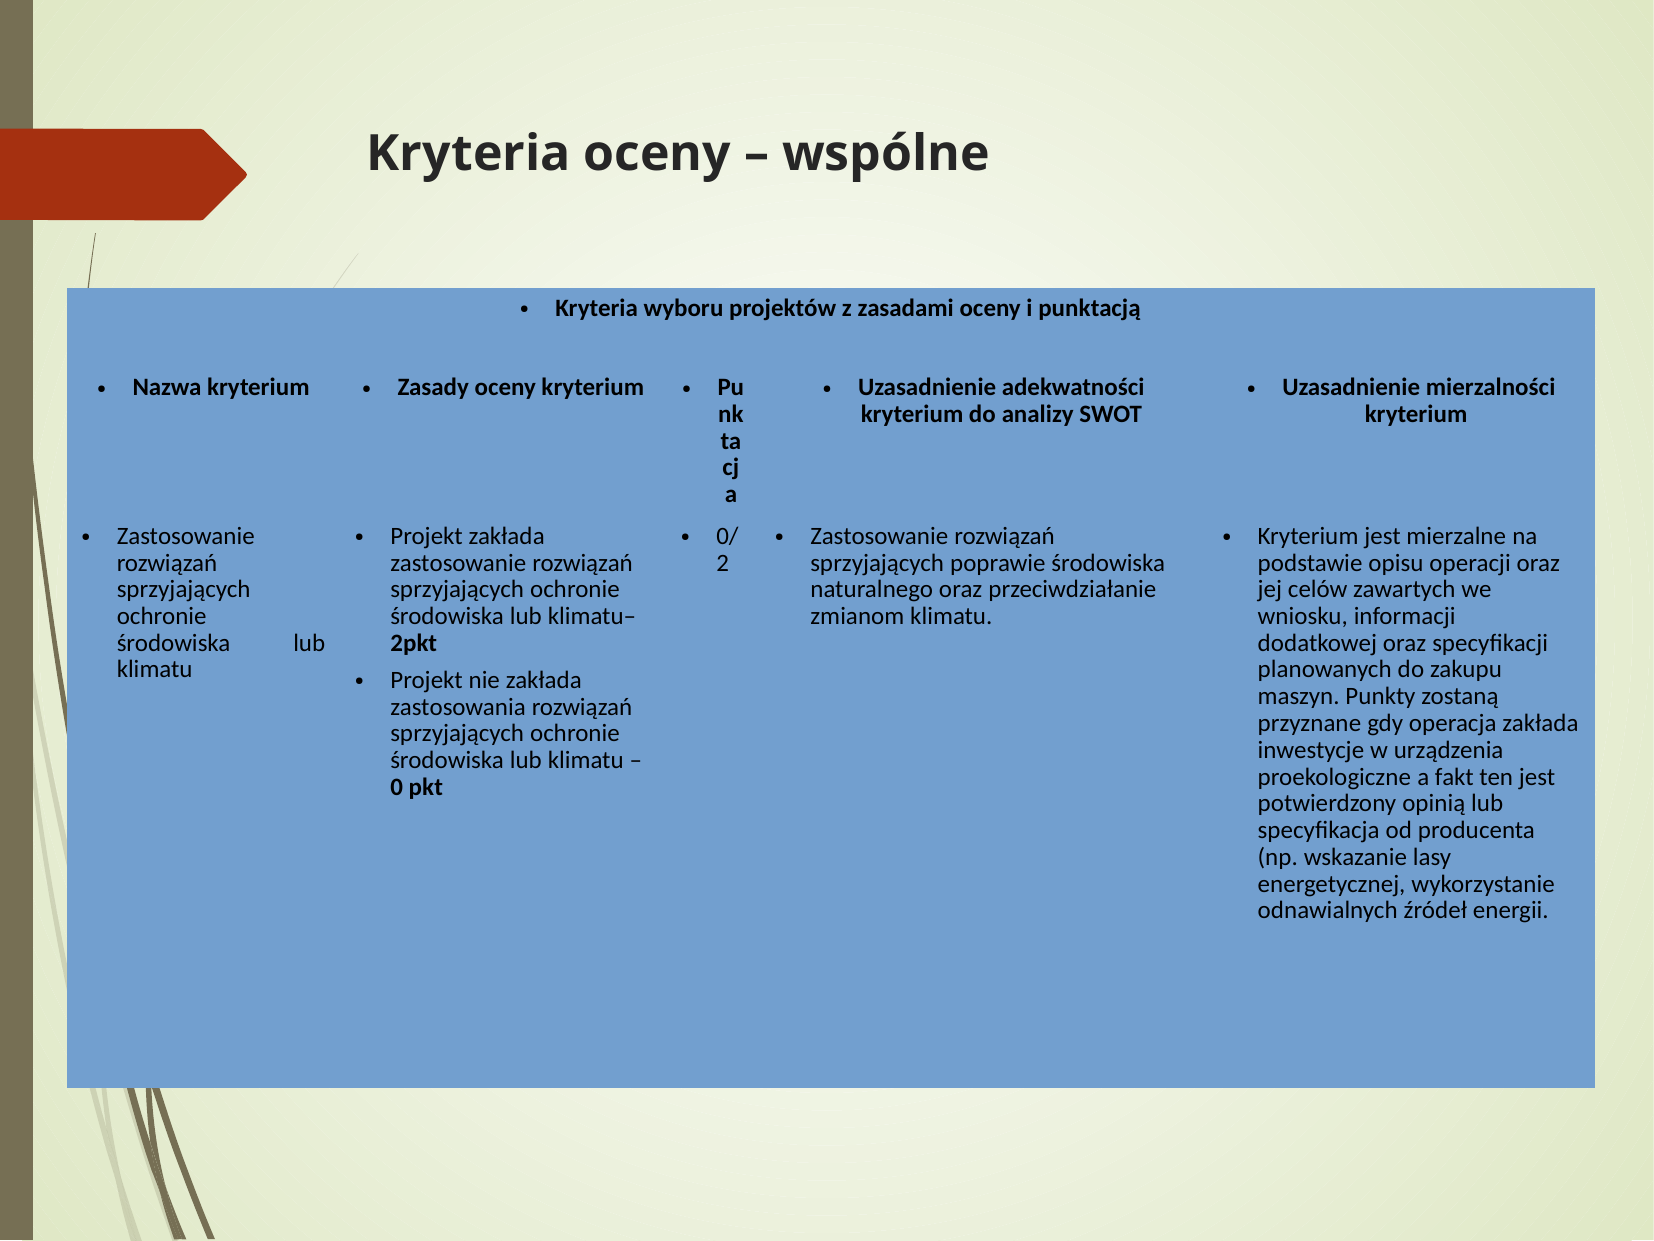

# Kryteria oceny – wspólne
| Kryteria wyboru projektów z zasadami oceny i punktacją | | | | |
| --- | --- | --- | --- | --- |
| Nazwa kryterium | Zasady oceny kryterium | Punktacja | Uzasadnienie adekwatności kryterium do analizy SWOT | Uzasadnienie mierzalności kryterium |
| Zastosowanie rozwiązań sprzyjających ochronie środowiska lub klimatu | Projekt zakłada zastosowanie rozwiązań sprzyjających ochronie środowiska lub klimatu– 2pkt Projekt nie zakłada zastosowania rozwiązań sprzyjających ochronie środowiska lub klimatu – 0 pkt | 0/2 | Zastosowanie rozwiązań sprzyjających poprawie środowiska naturalnego oraz przeciwdziałanie zmianom klimatu. | Kryterium jest mierzalne na podstawie opisu operacji oraz jej celów zawartych we wniosku, informacji dodatkowej oraz specyfikacji planowanych do zakupu maszyn. Punkty zostaną przyznane gdy operacja zakłada inwestycje w urządzenia proekologiczne a fakt ten jest potwierdzony opinią lub specyfikacja od producenta (np. wskazanie lasy energetycznej, wykorzystanie odnawialnych źródeł energii. |